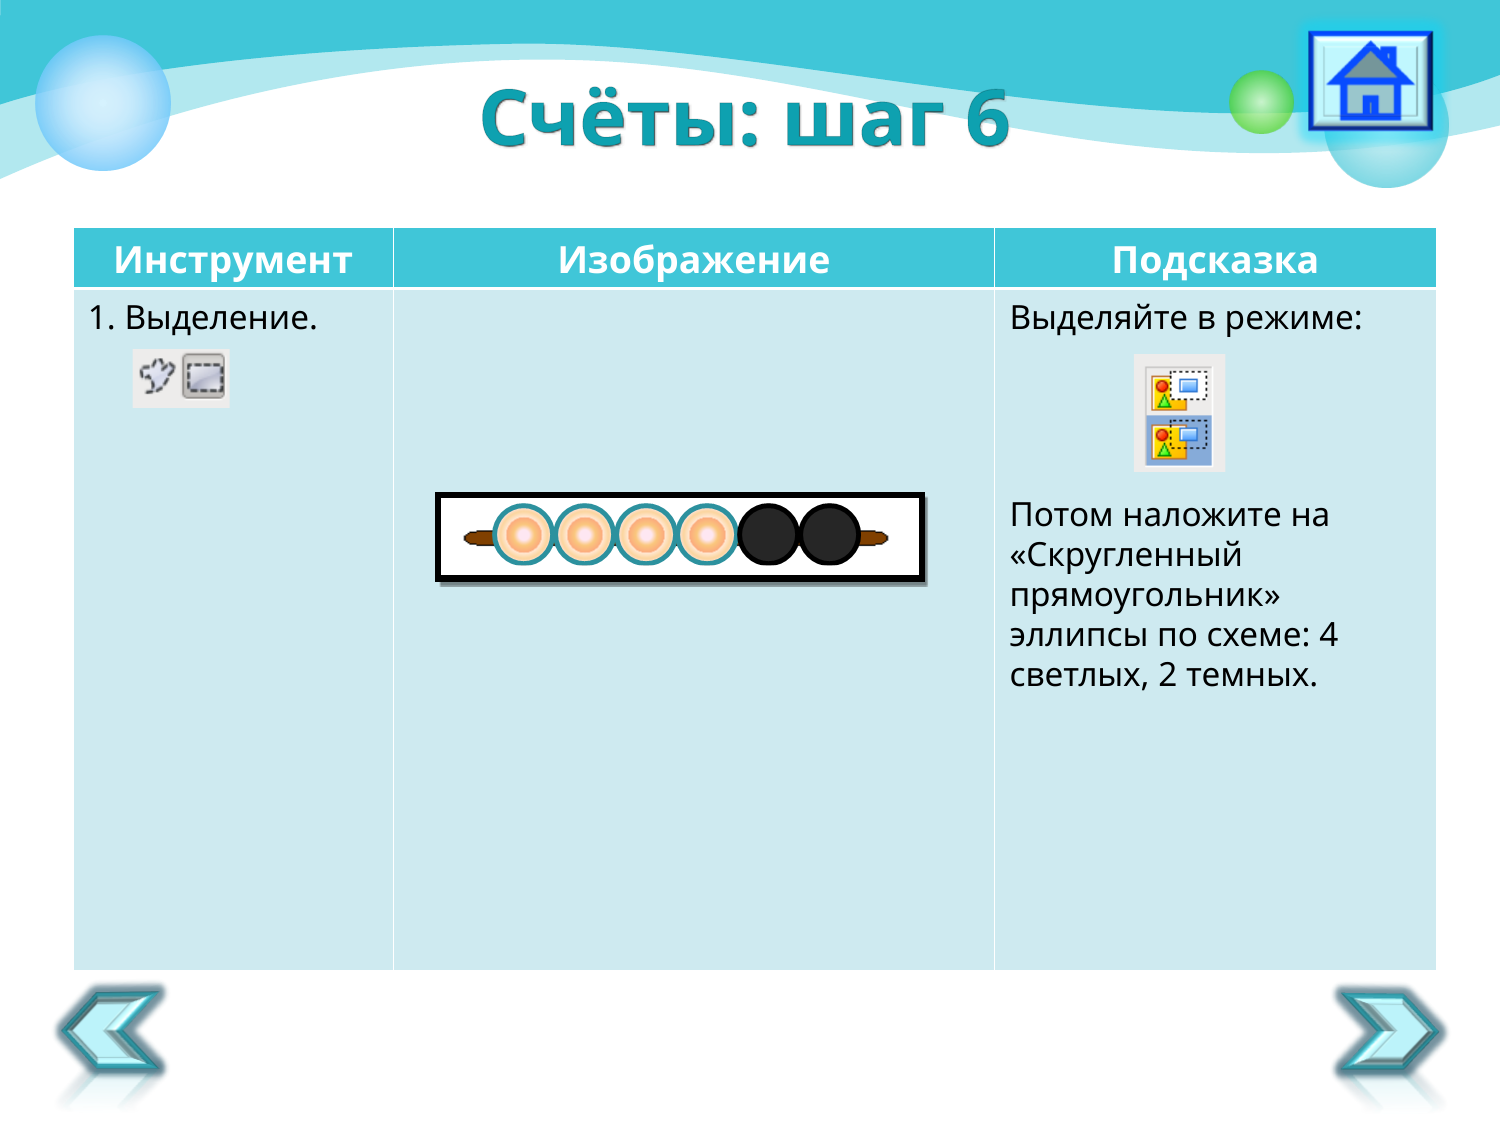

| | | |
| --- | --- | --- |
| | | |
Счёты: шаг 6
| Инструмент | Изображение | Подсказка |
| --- | --- | --- |
| 1. Выделение. | | Выделяйте в режиме: Потом наложите на «Скругленный прямоугольник» эллипсы по схеме: 4 светлых, 2 темных. |